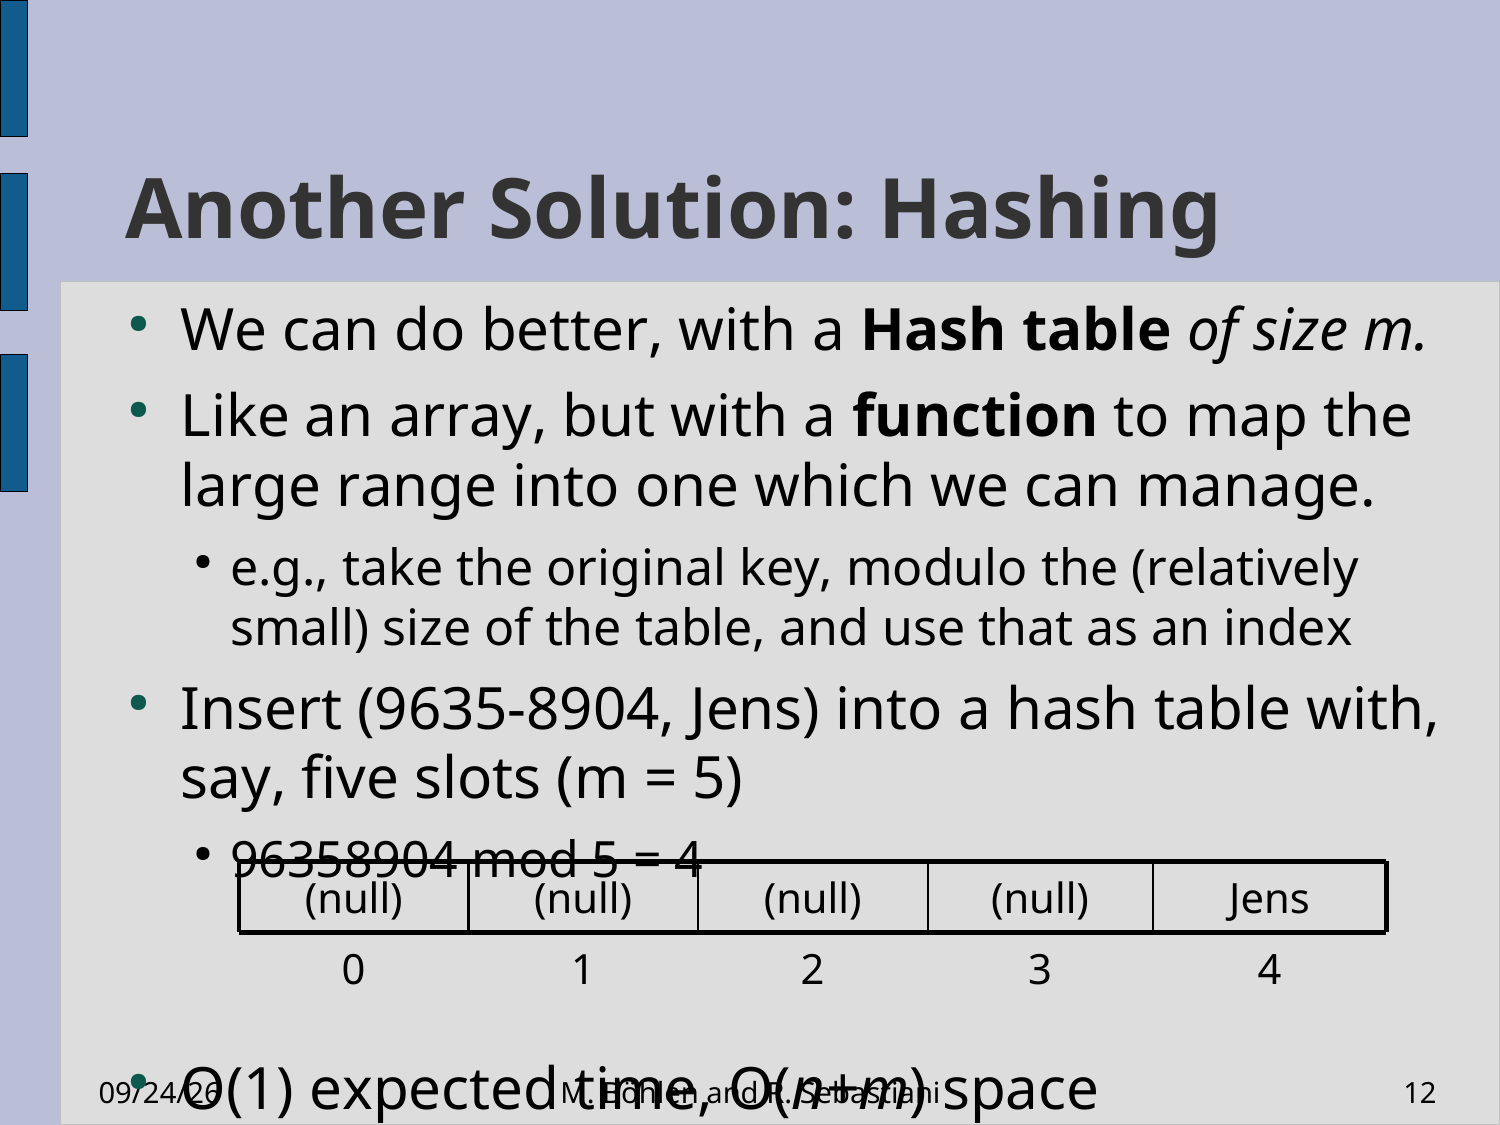

# Another Solution: Hashing
We can do better, with a Hash table of size m.
Like an array, but with a function to map the large range into one which we can manage.
e.g., take the original key, modulo the (relatively small) size of the table, and use that as an index
Insert (9635-8904, Jens) into a hash table with, say, five slots (m = 5)
96358904 mod 5 = 4
O(1) expected time, O(n+m) space
(null)
(null)
(null)
(null)
Jens
0
1
2
3
4
M. Böhlen and R. Sebastiani
12